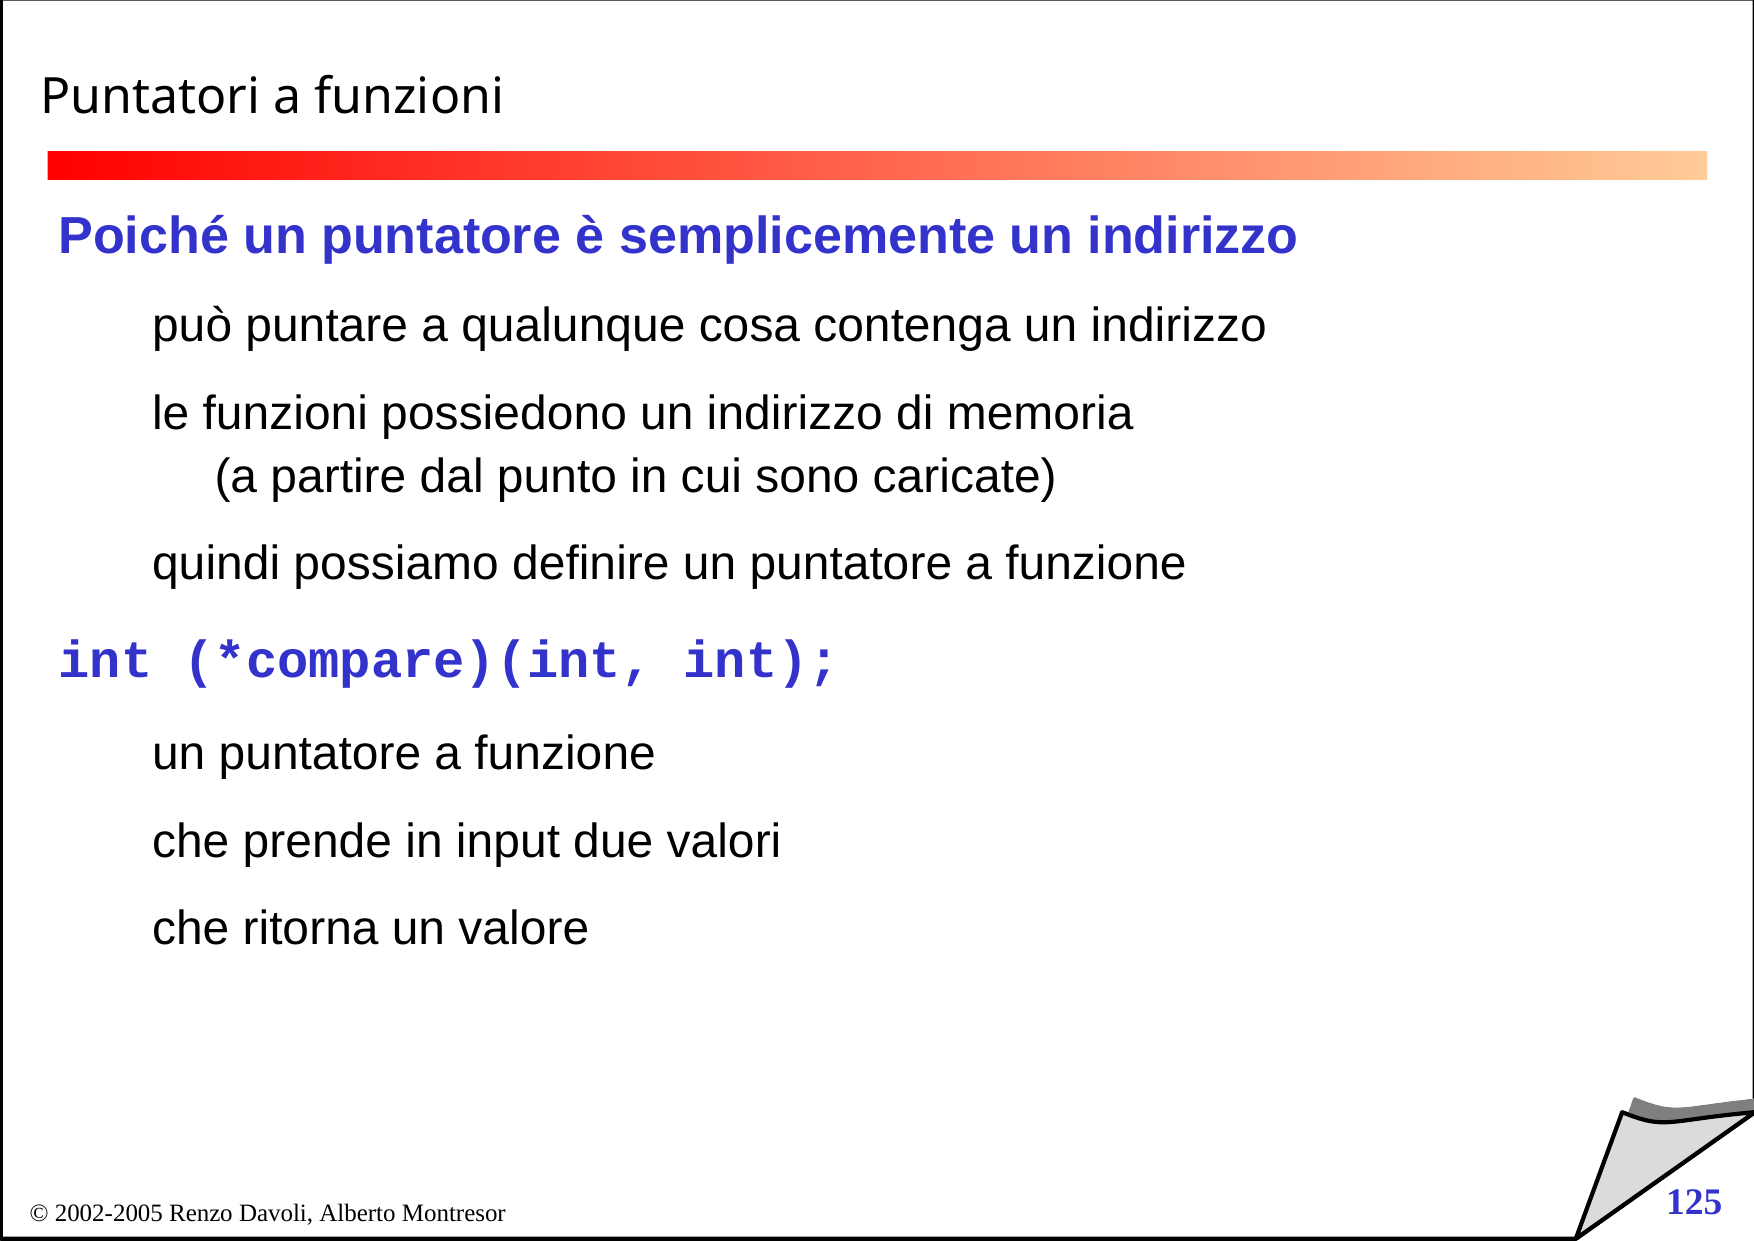

# Puntatori a funzioni
Poiché un puntatore è semplicemente un indirizzo
può puntare a qualunque cosa contenga un indirizzo
le funzioni possiedono un indirizzo di memoria
(a partire dal punto in cui sono caricate)
quindi possiamo definire un puntatore a funzione
int (*compare)(int, int);
un puntatore a funzione
che prende in input due valori
che ritorna un valore